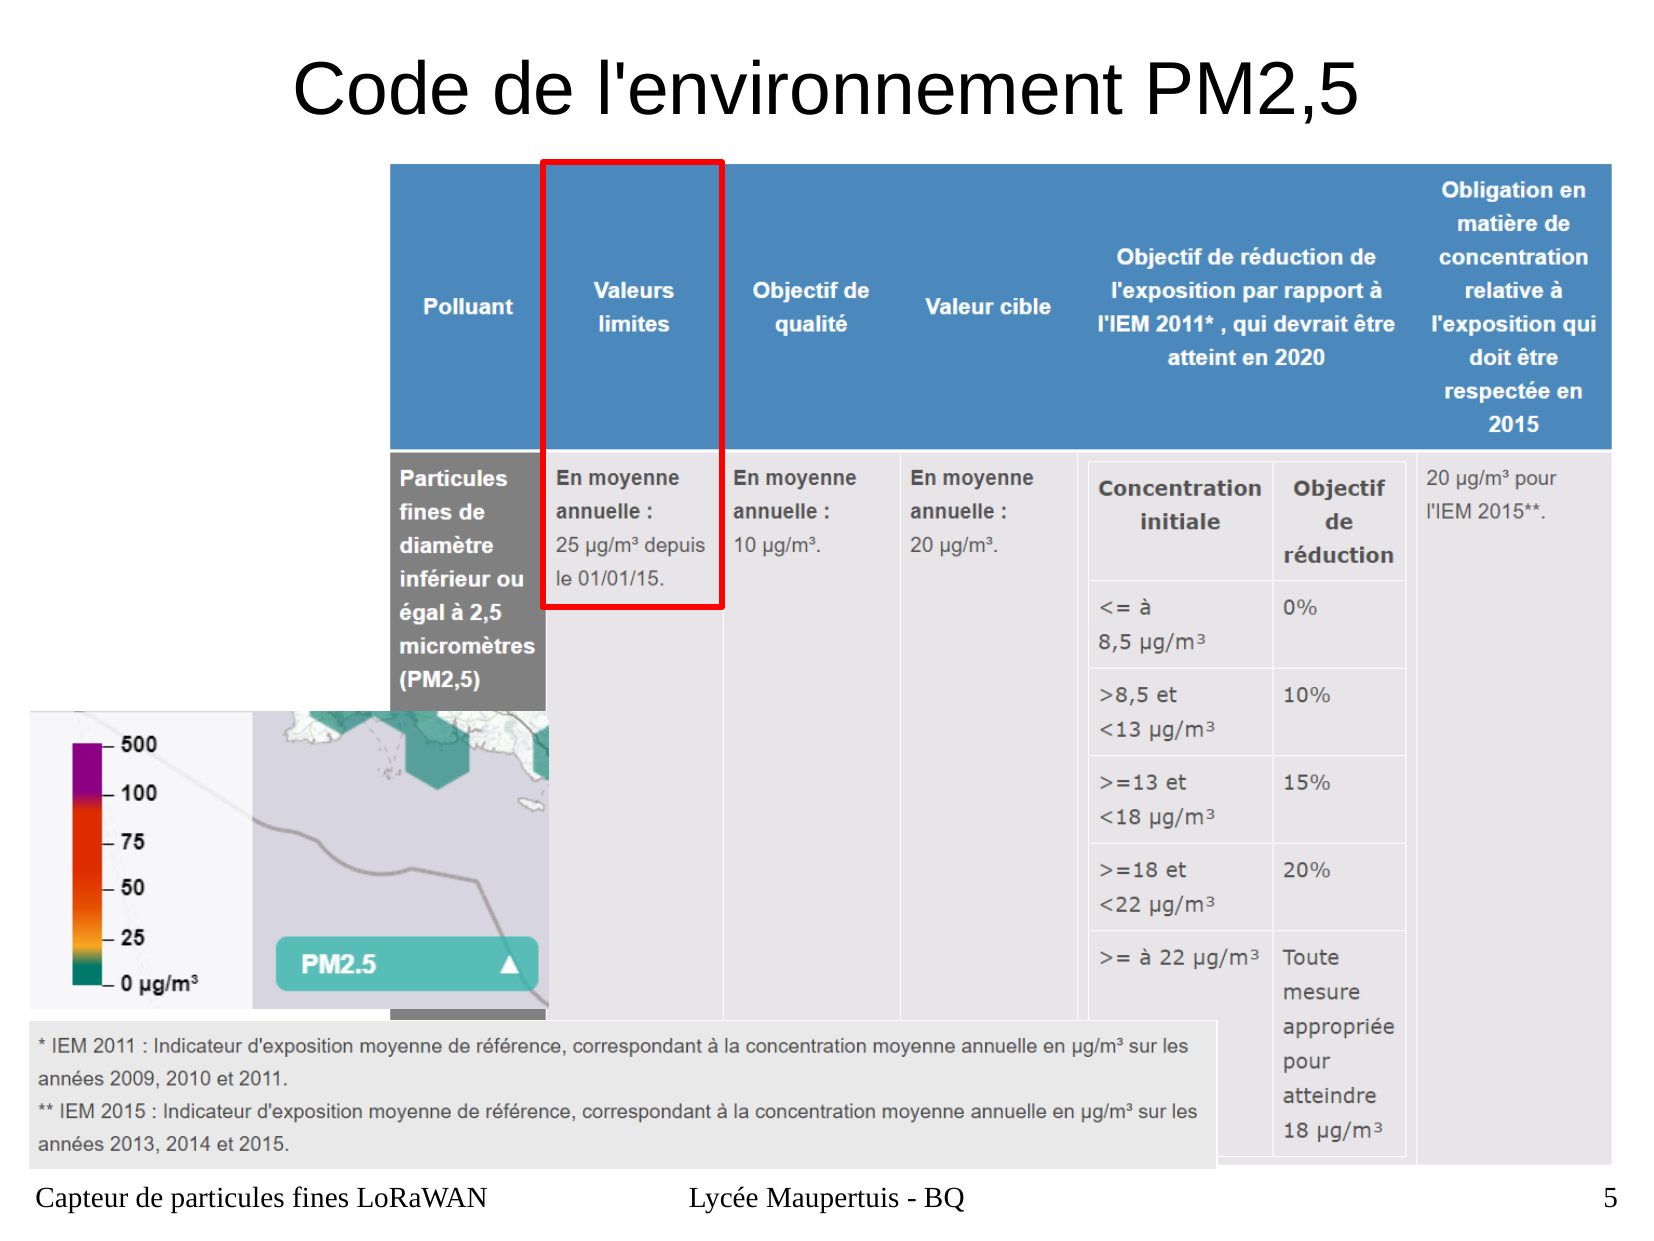

# Code de l'environnement PM2,5
Capteur de particules fines LoRaWAN
Lycée Maupertuis - BQ
5